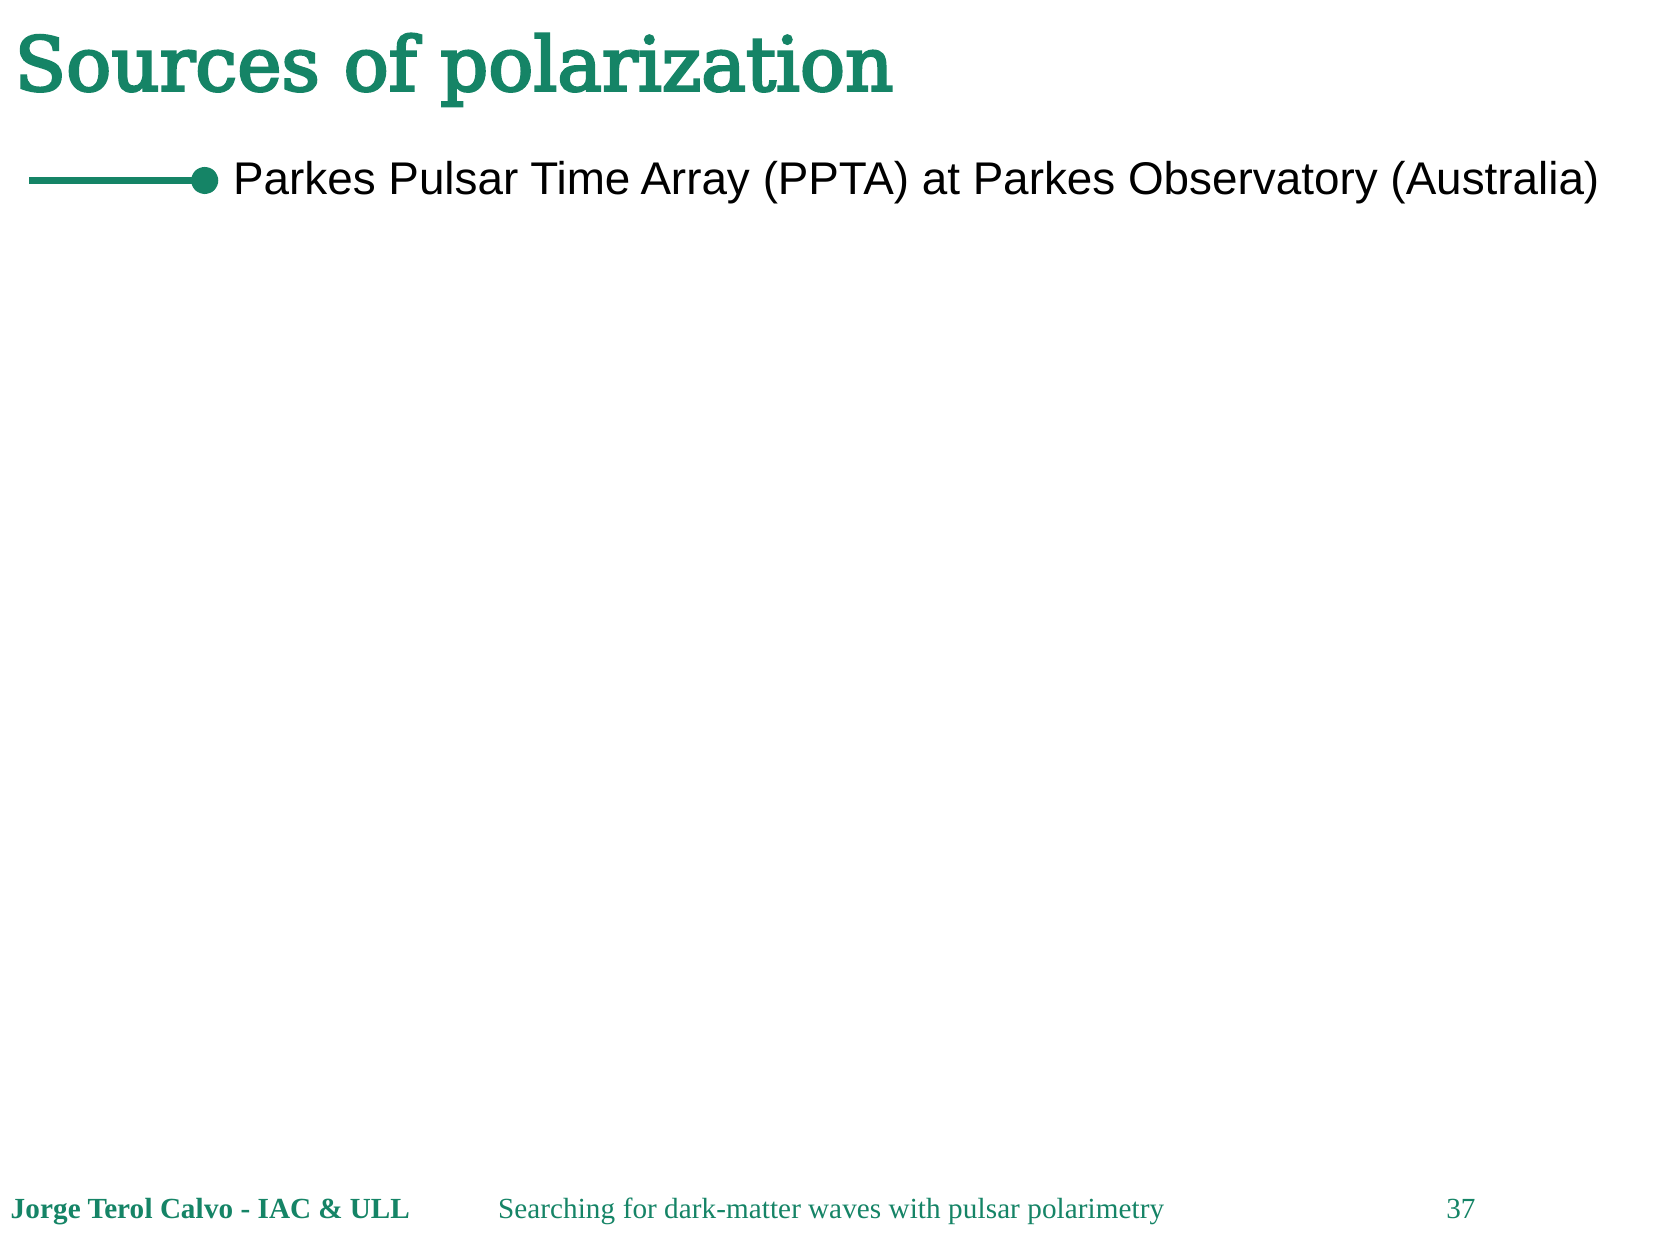

Sources of polarization
Parkes Pulsar Time Array (PPTA) at Parkes Observatory (Australia)
Jorge Terol Calvo - IAC & ULL
Searching for dark-matter waves with pulsar polarimetry
37